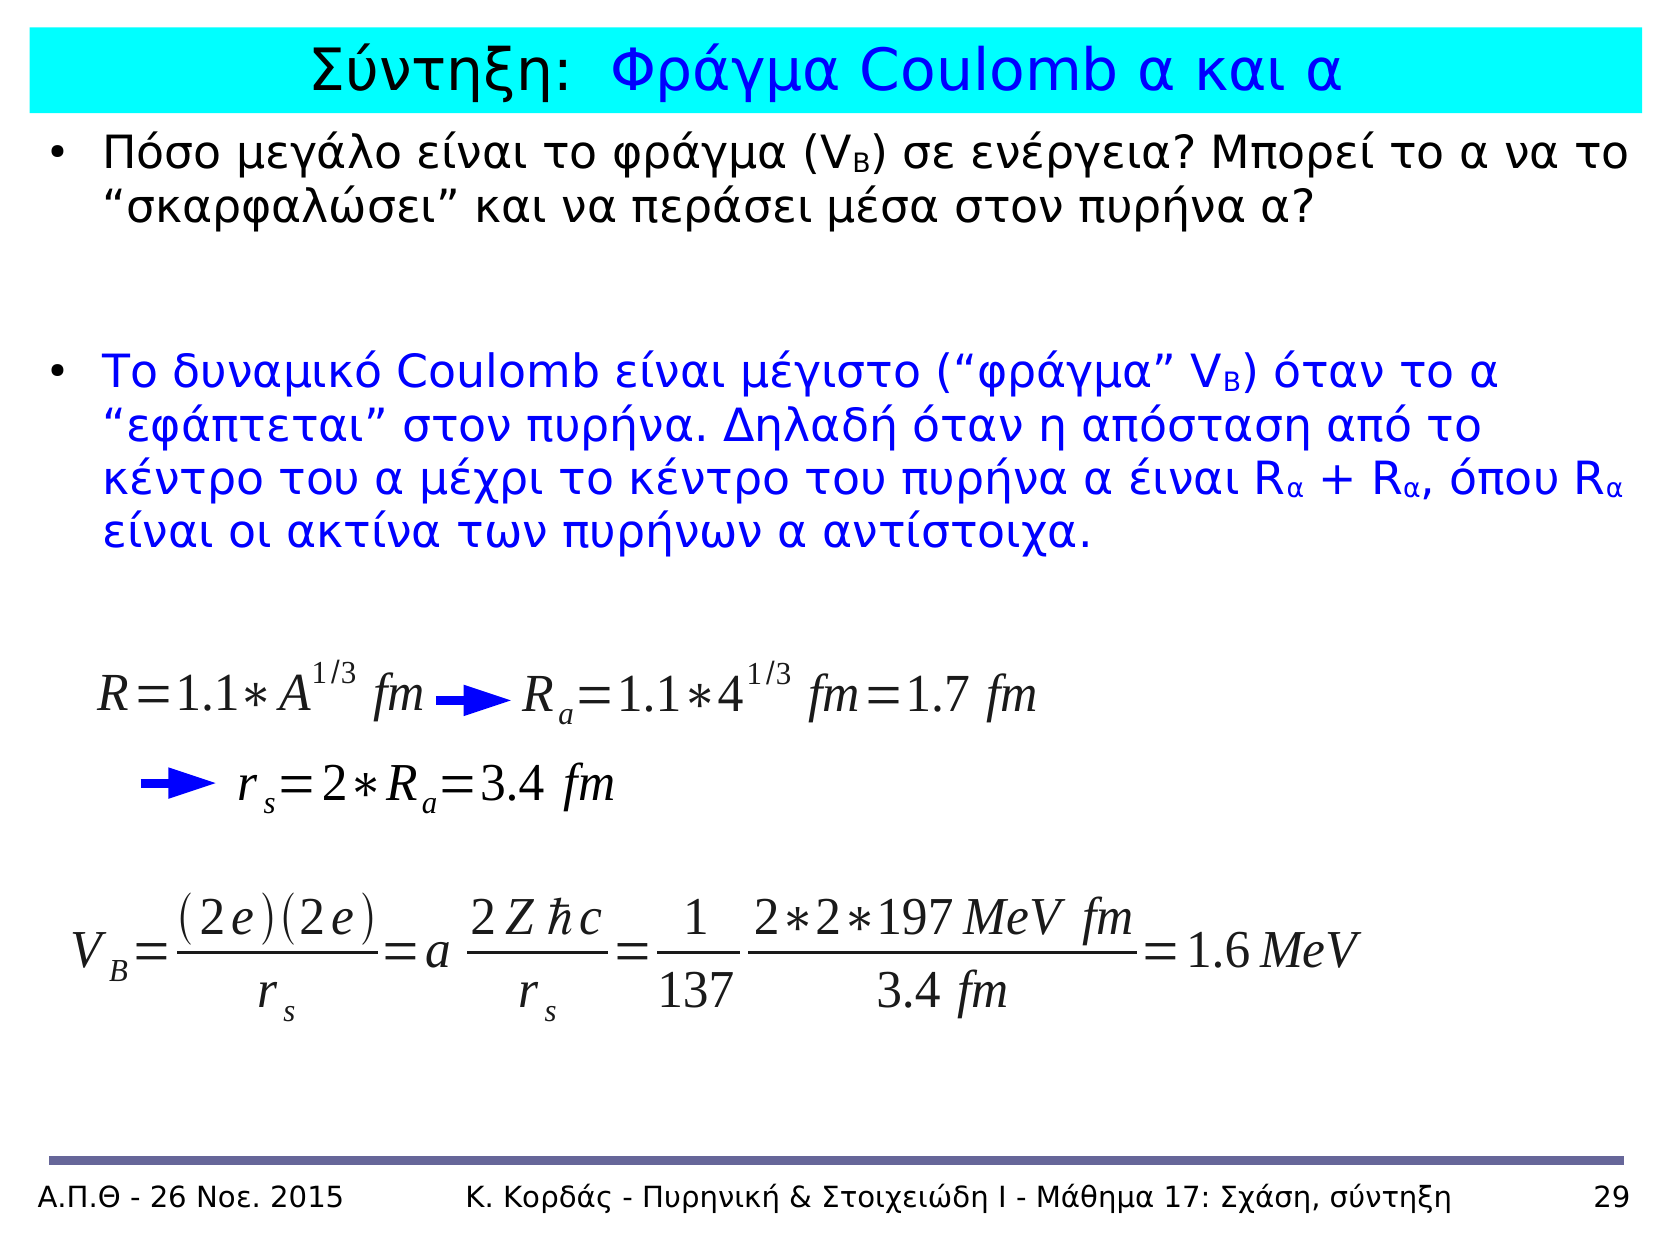

# Σύντηξη: Φράγμα Coulomb α και α
Πόσο μεγάλο είναι το φράγμα (VB) σε ενέργεια? Μπορεί το α να το “σκαρφαλώσει” και να περάσει μέσα στον πυρήνα α?
Το δυναμικό Coulomb είναι μέγιστο (“φράγμα” VB) όταν το α “εφάπτεται” στον πυρήνα. Δηλαδή όταν η απόσταση από το κέντρο του α μέχρι το κέντρο του πυρήνα α έιναι Rα + Rα, όπου Rα είναι οι ακτίνα των πυρήνων α αντίστοιχα.
Α.Π.Θ - 26 Νοε. 2015
Κ. Κορδάς - Πυρηνική & Στοιχειώδη Ι - Μάθημα 17: Σχάση, σύντηξη
29